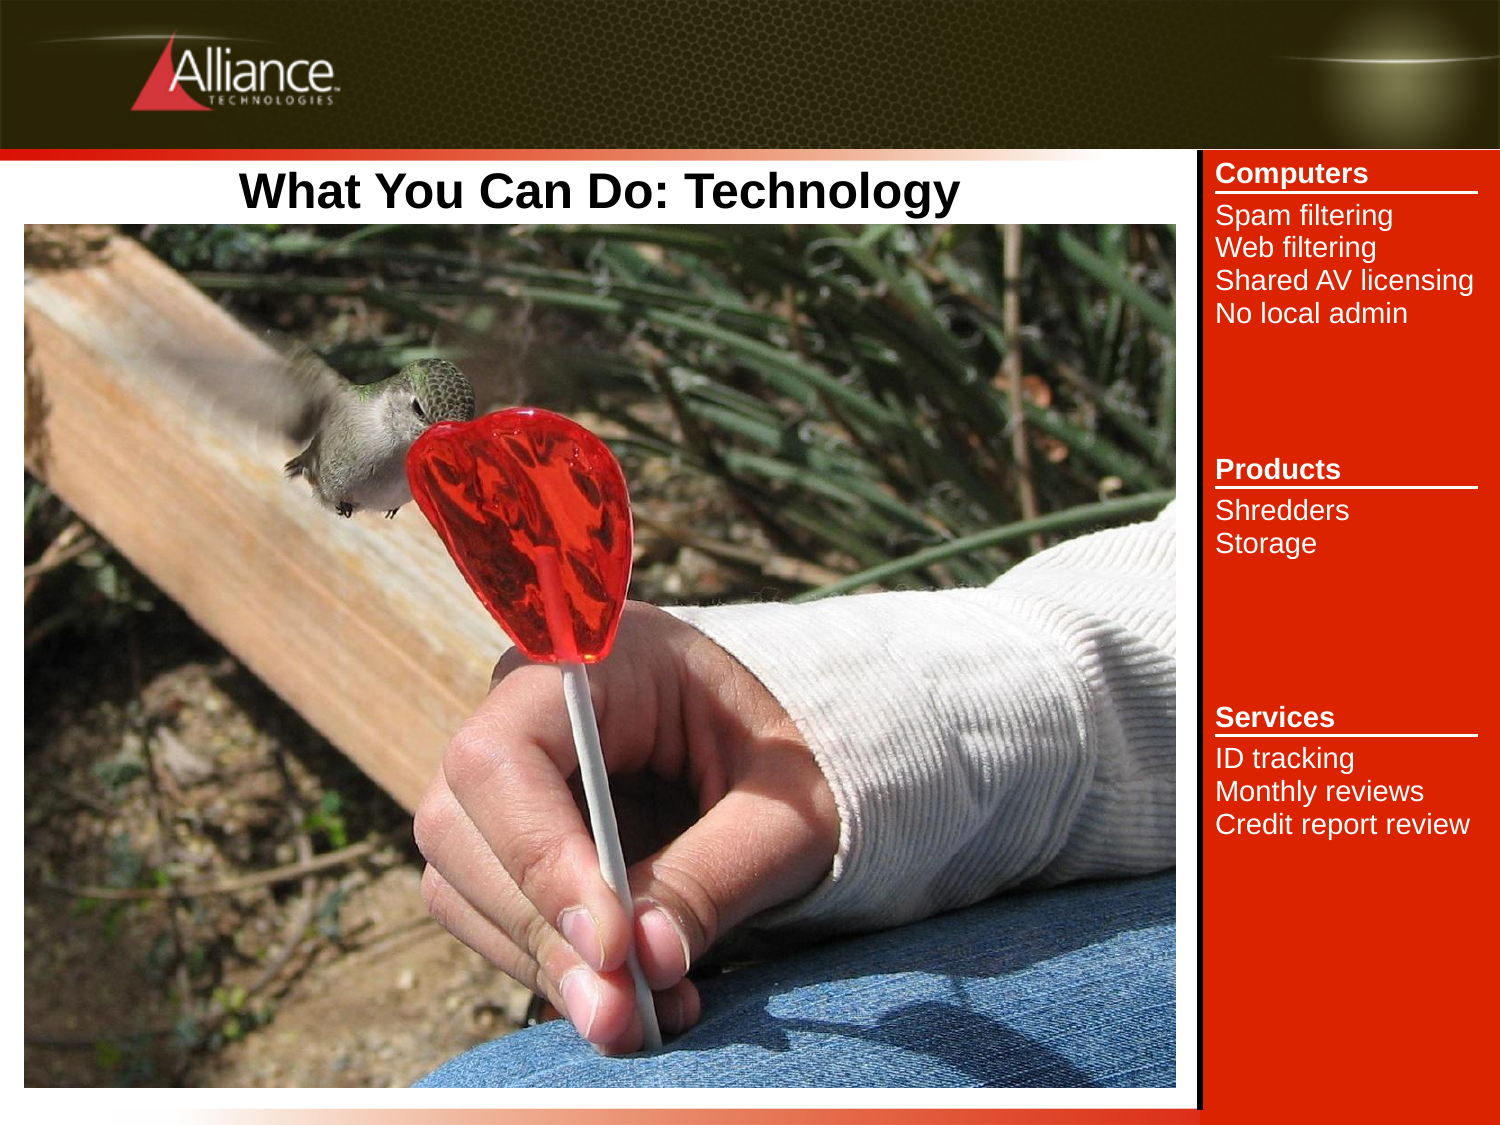

Computers
What You Can Do: Technology
Spam filtering
Web filtering
Shared AV licensing
No local admin
Products
Shredders
Storage
Services
ID tracking
Monthly reviews
Credit report review